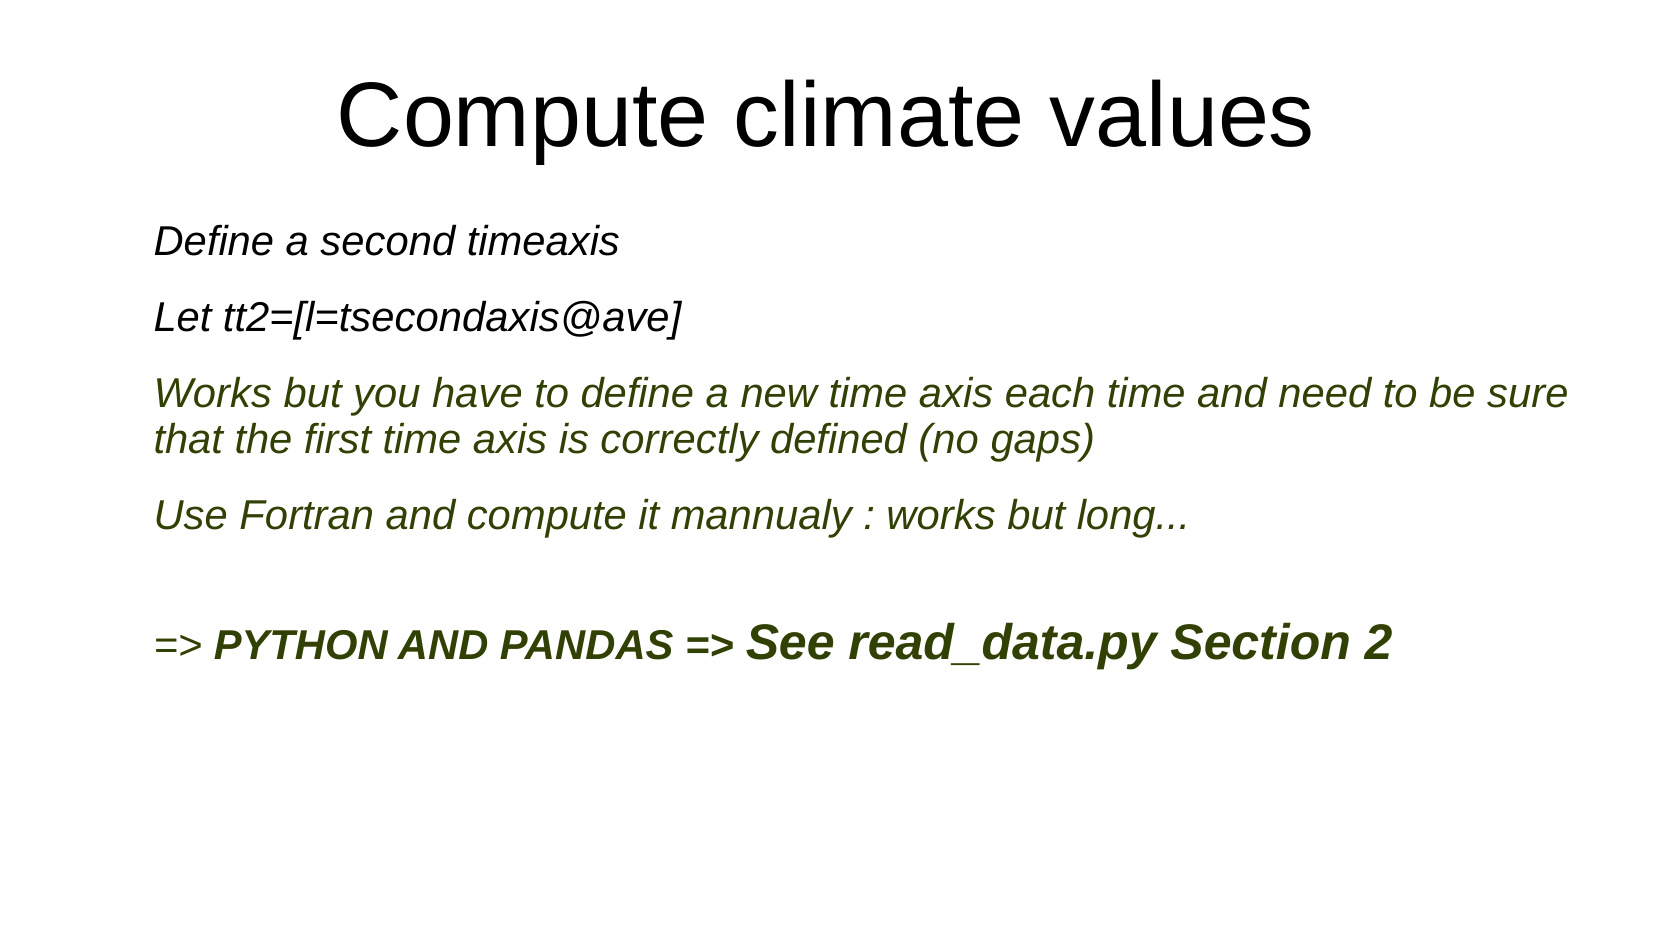

# Compute climate values
Define a second timeaxis
Let tt2=[l=tsecondaxis@ave]
Works but you have to define a new time axis each time and need to be sure that the first time axis is correctly defined (no gaps)
Use Fortran and compute it mannualy : works but long...
=> PYTHON AND PANDAS => See read_data.py Section 2